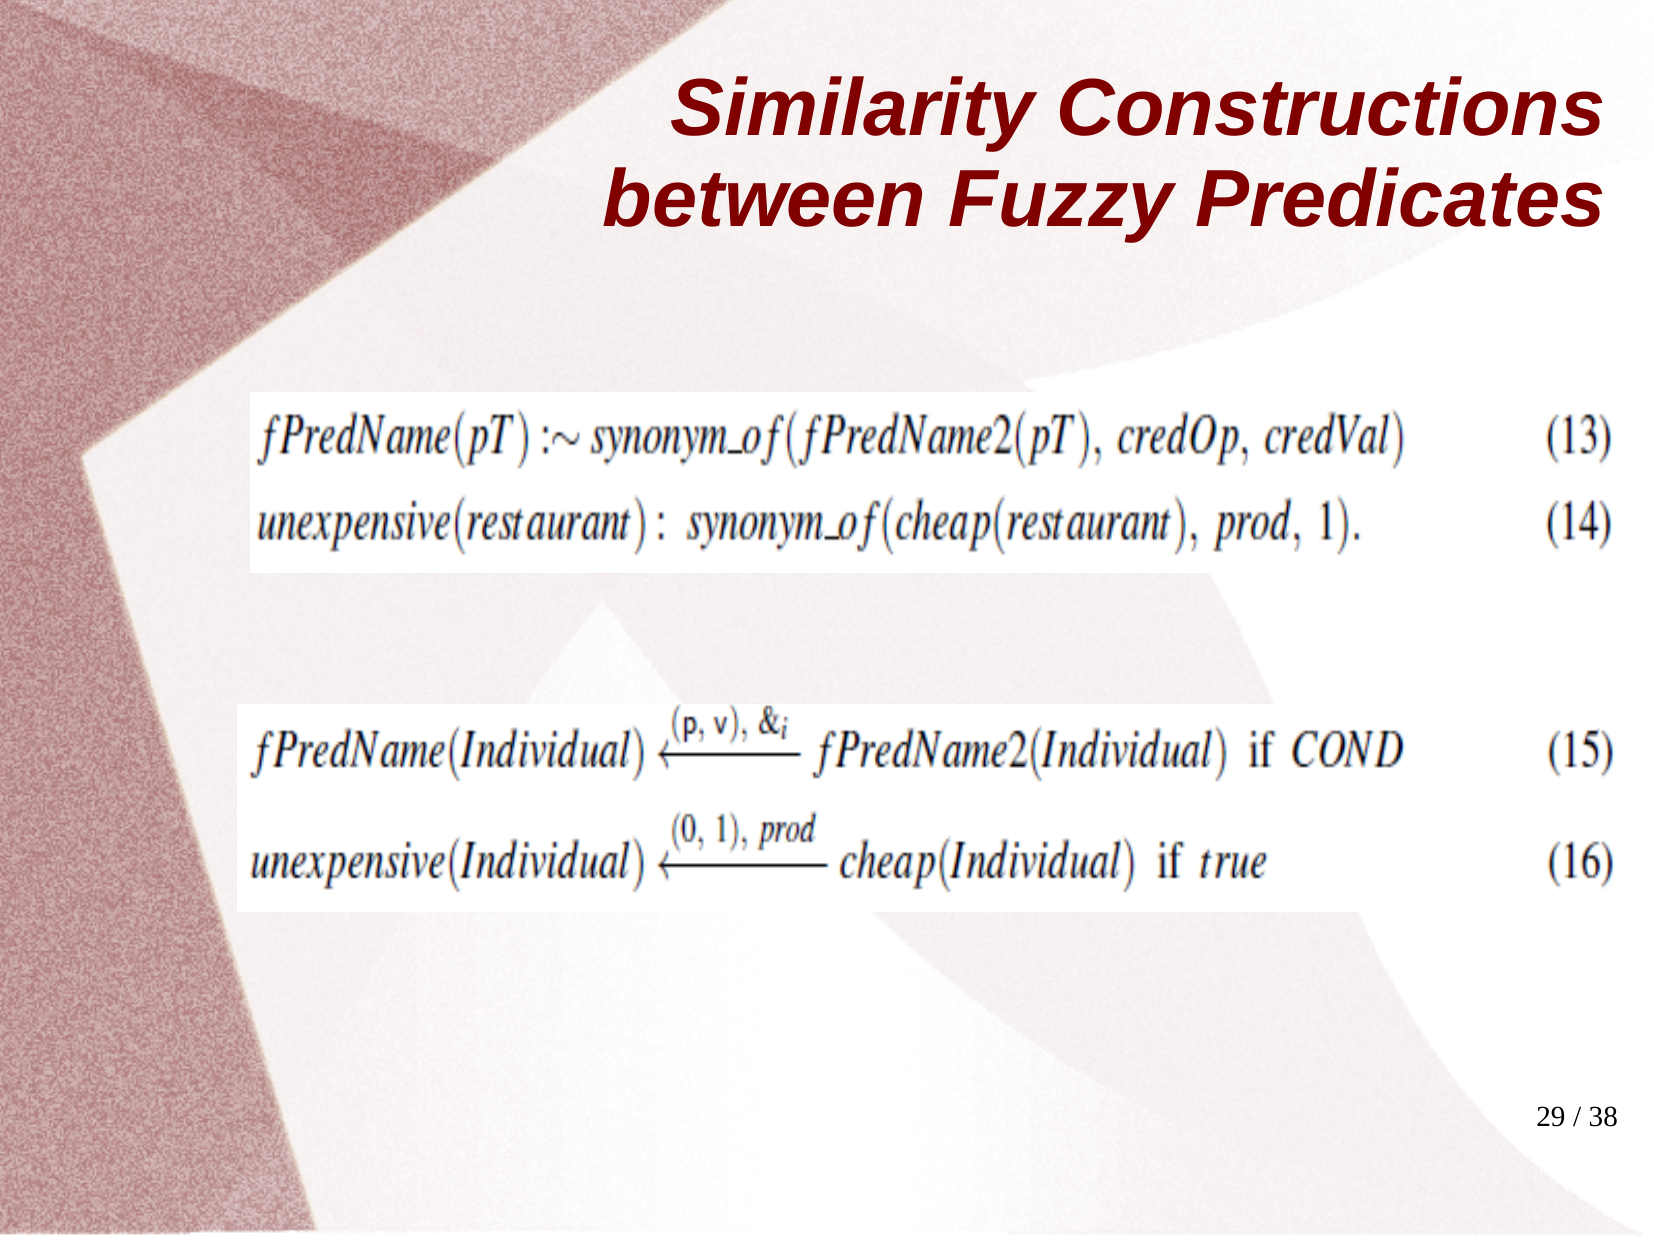

# Similarity Constructions between Fuzzy Predicates
29